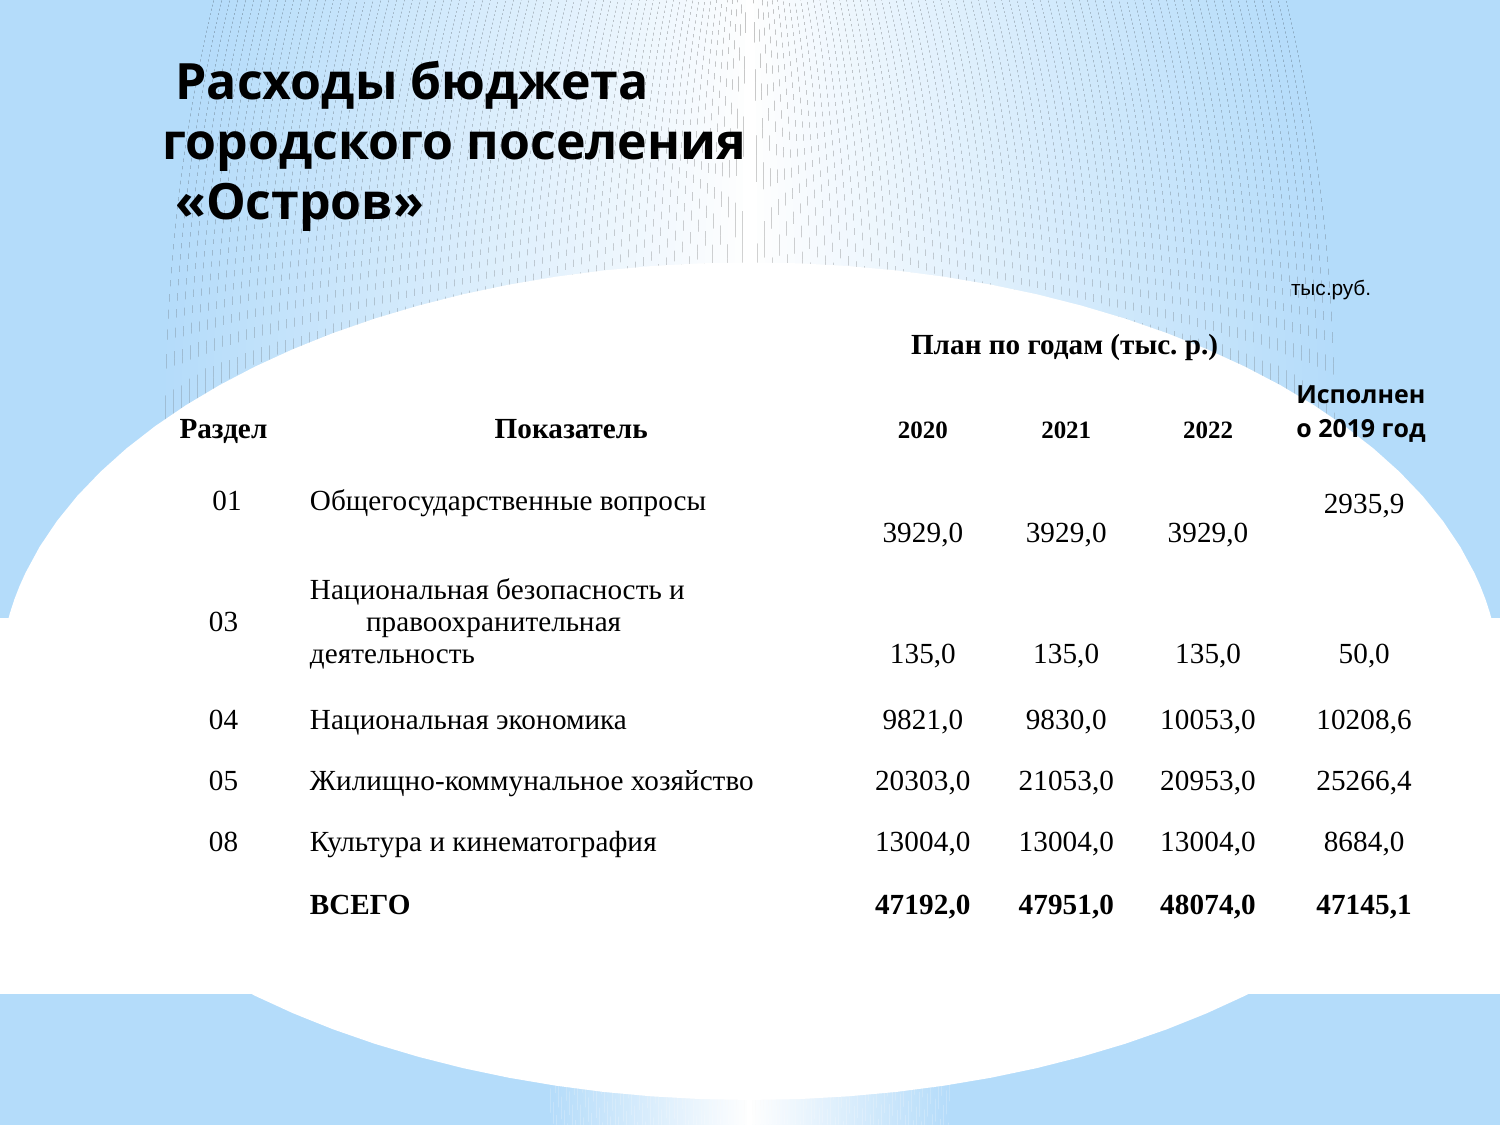

Расходы бюджета
городского поселения
 «Остров»
тыс.руб.
| Раздел | Показатель | План по годам (тыс. р.) | | | Исполнено 2019 год |
| --- | --- | --- | --- | --- | --- |
| | | 2020 | 2021 | 2022 | |
| 01 | Общегосударственные вопросы | 3929,0 | 3929,0 | 3929,0 | 2935,9 |
| 03 | Национальная безопасность и правоохранительная деятельность | 135,0 | 135,0 | 135,0 | 50,0 |
| 04 | Национальная экономика | 9821,0 | 9830,0 | 10053,0 | 10208,6 |
| 05 | Жилищно-коммунальное хозяйство | 20303,0 | 21053,0 | 20953,0 | 25266,4 |
| 08 | Культура и кинематография | 13004,0 | 13004,0 | 13004,0 | 8684,0 |
| | ВСЕГО | 47192,0 | 47951,0 | 48074,0 | 47145,1 |